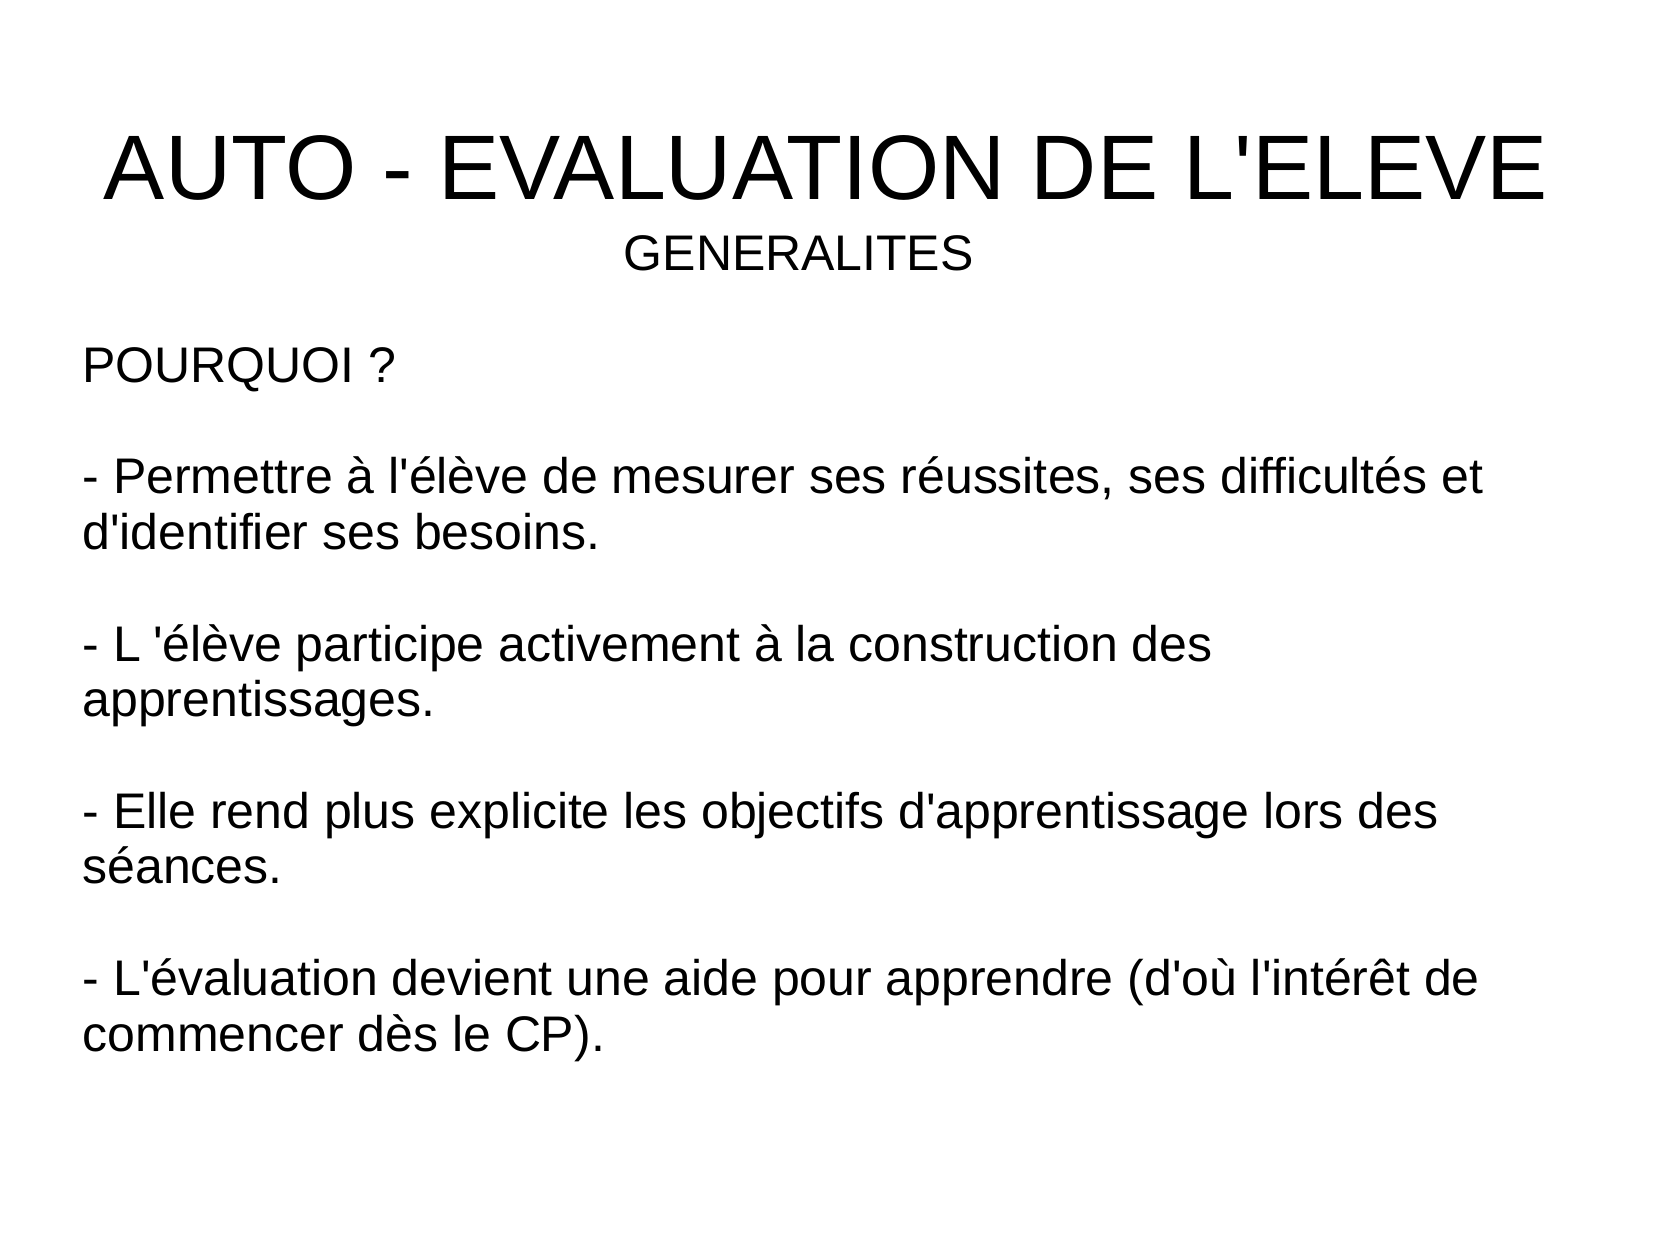

# AUTO - EVALUATION DE L'ELEVE
GENERALITES
POURQUOI ?
- Permettre à l'élève de mesurer ses réussites, ses difficultés et d'identifier ses besoins.
- L 'élève participe activement à la construction des apprentissages.
- Elle rend plus explicite les objectifs d'apprentissage lors des séances.
- L'évaluation devient une aide pour apprendre (d'où l'intérêt de commencer dès le CP).